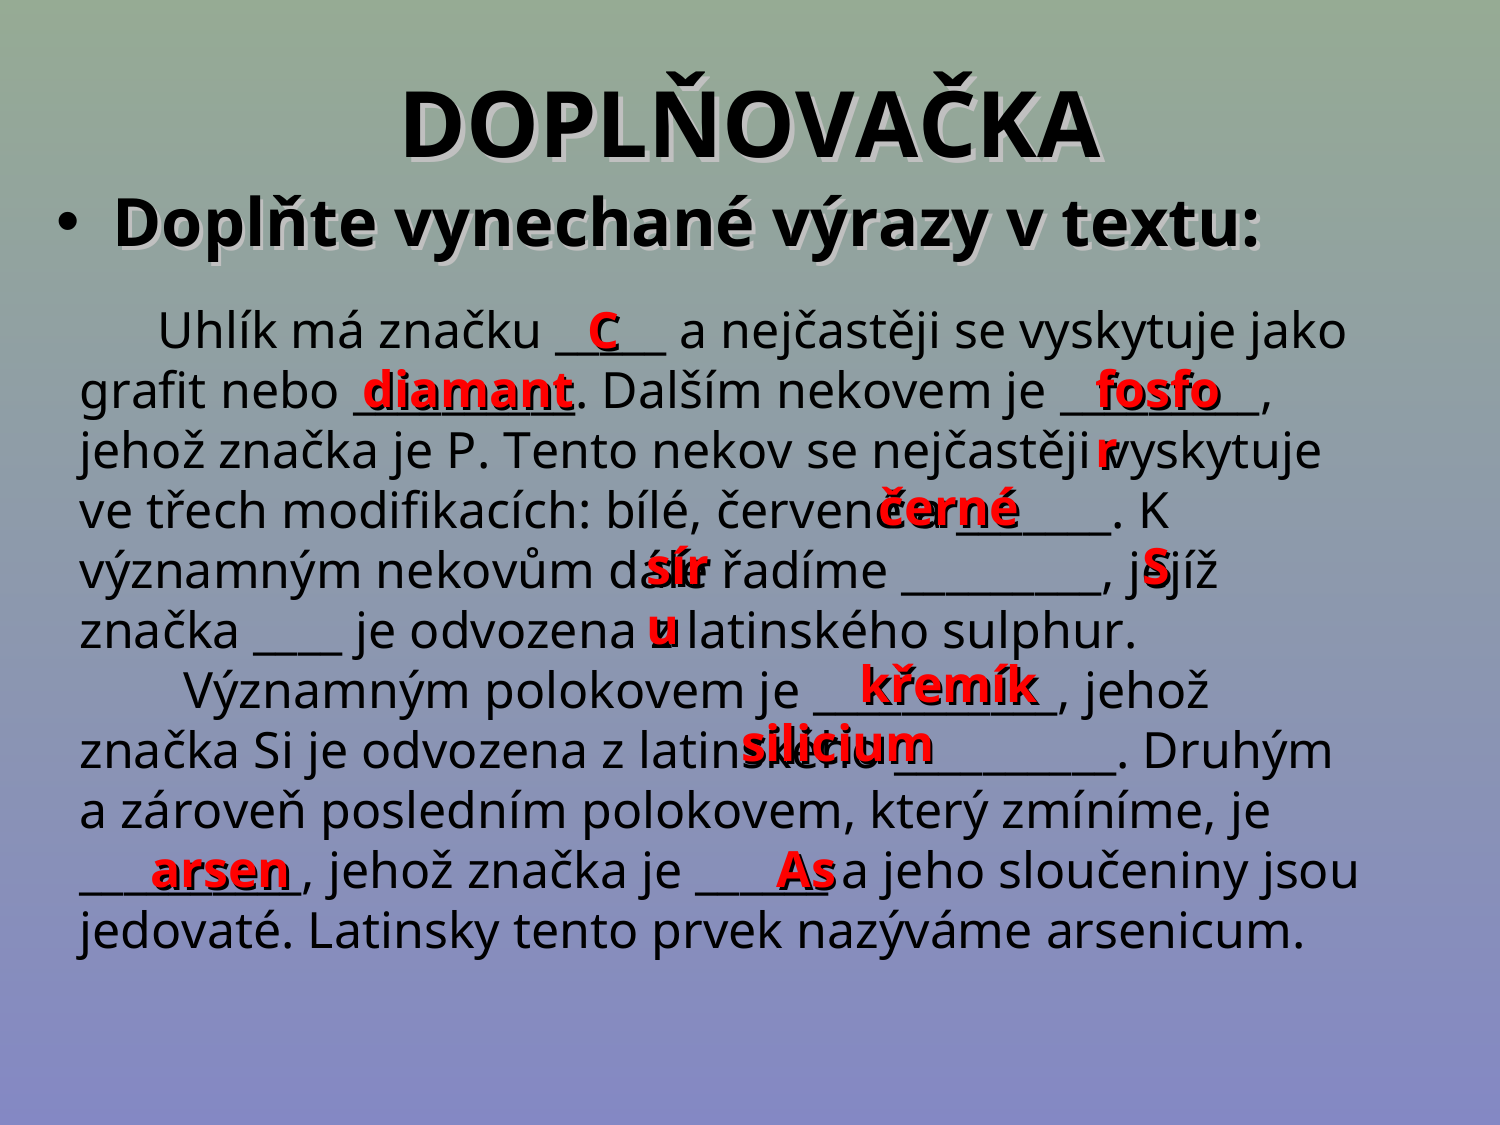

# DOPLŇOVAČKA
Doplňte vynechané výrazy v textu:
 Uhlík má značku _____ a nejčastěji se vyskytuje jako grafit nebo __________. Dalším nekovem je _________, jehož značka je P. Tento nekov se nejčastěji vyskytuje ve třech modifikacích: bílé, červené a _______. K významným nekovům dále řadíme _________, jejíž značka ____ je odvozena z latinského sulphur.
 Významným polokovem je ___________, jehož značka Si je odvozena z latinského __________. Druhým
a zároveň posledním polokovem, který zmíníme, je __________, jehož značka je ______ a jeho sloučeniny jsou jedovaté. Latinsky tento prvek nazýváme arsenicum.
C
diamant
fosfor
černé
síru
S
křemík
silicium
arsen
As